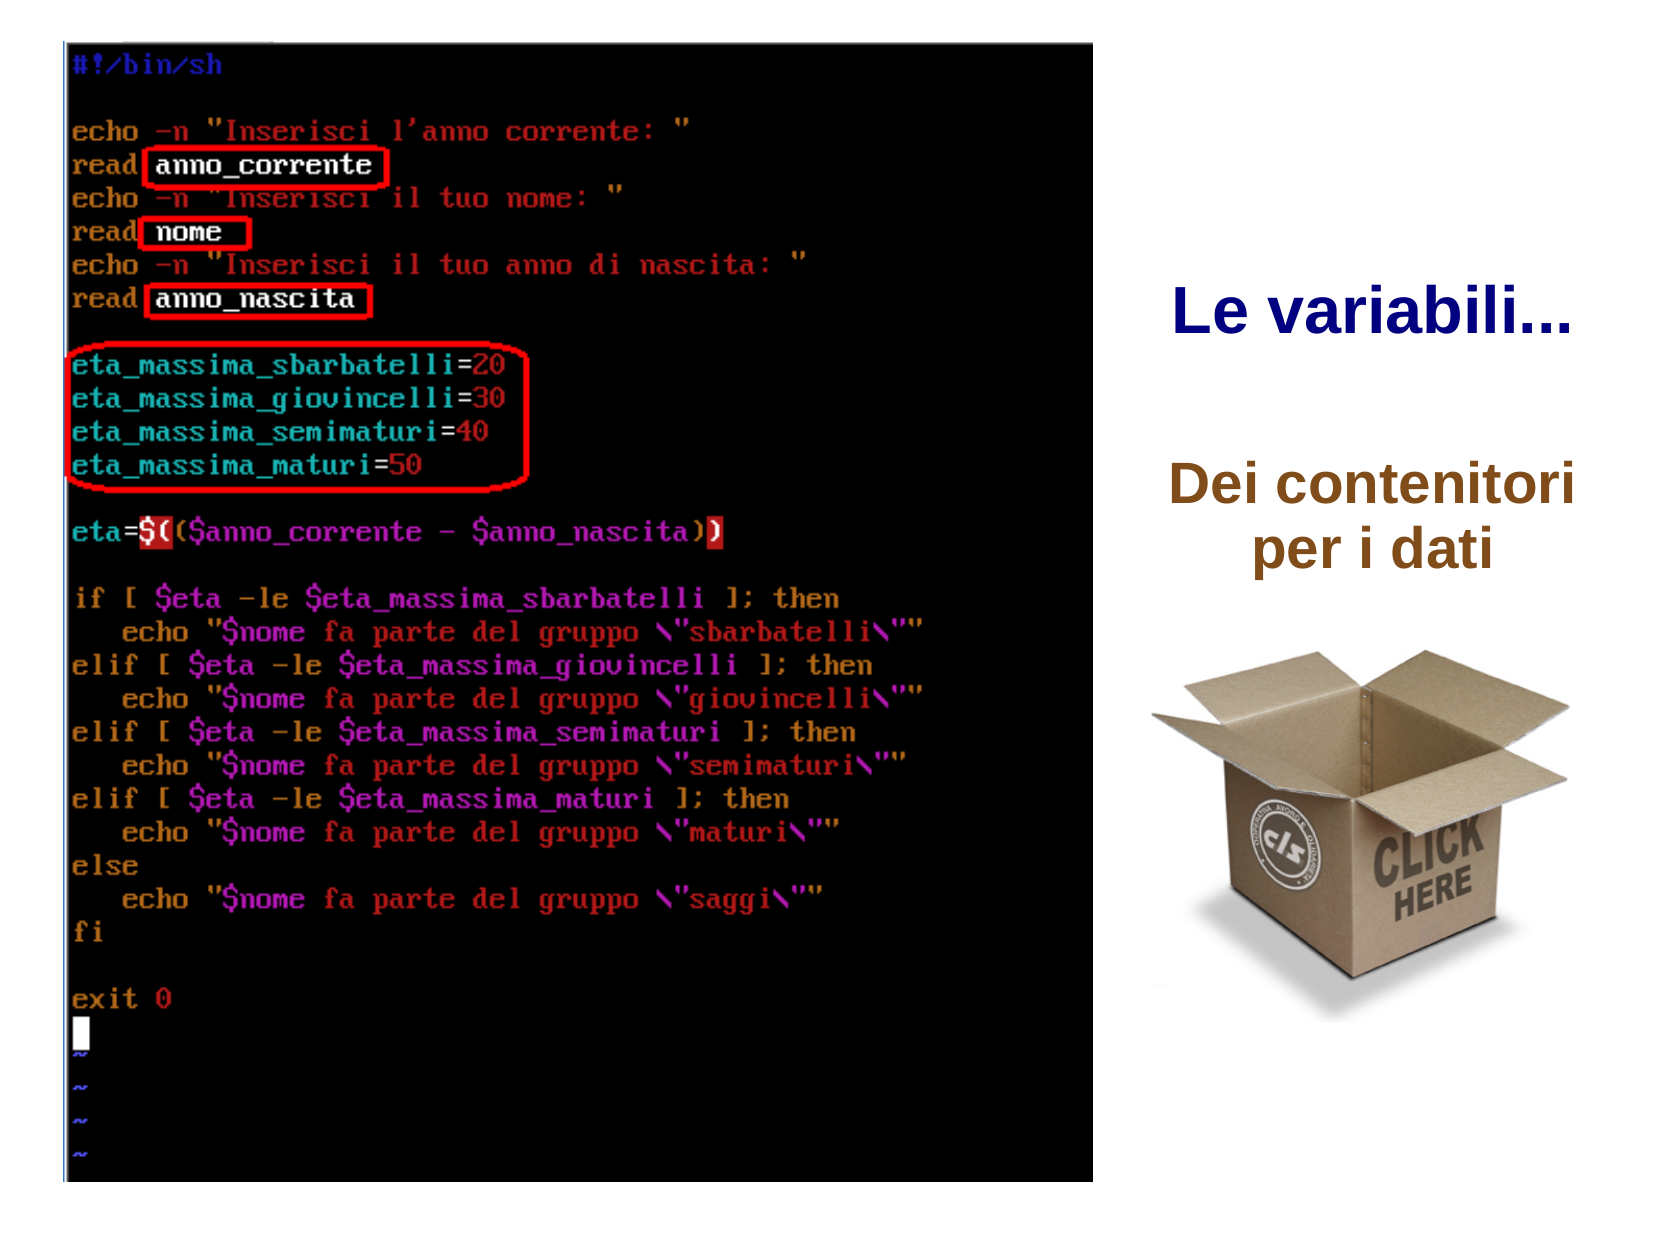

Le variabili...
Dei contenitori per i dati